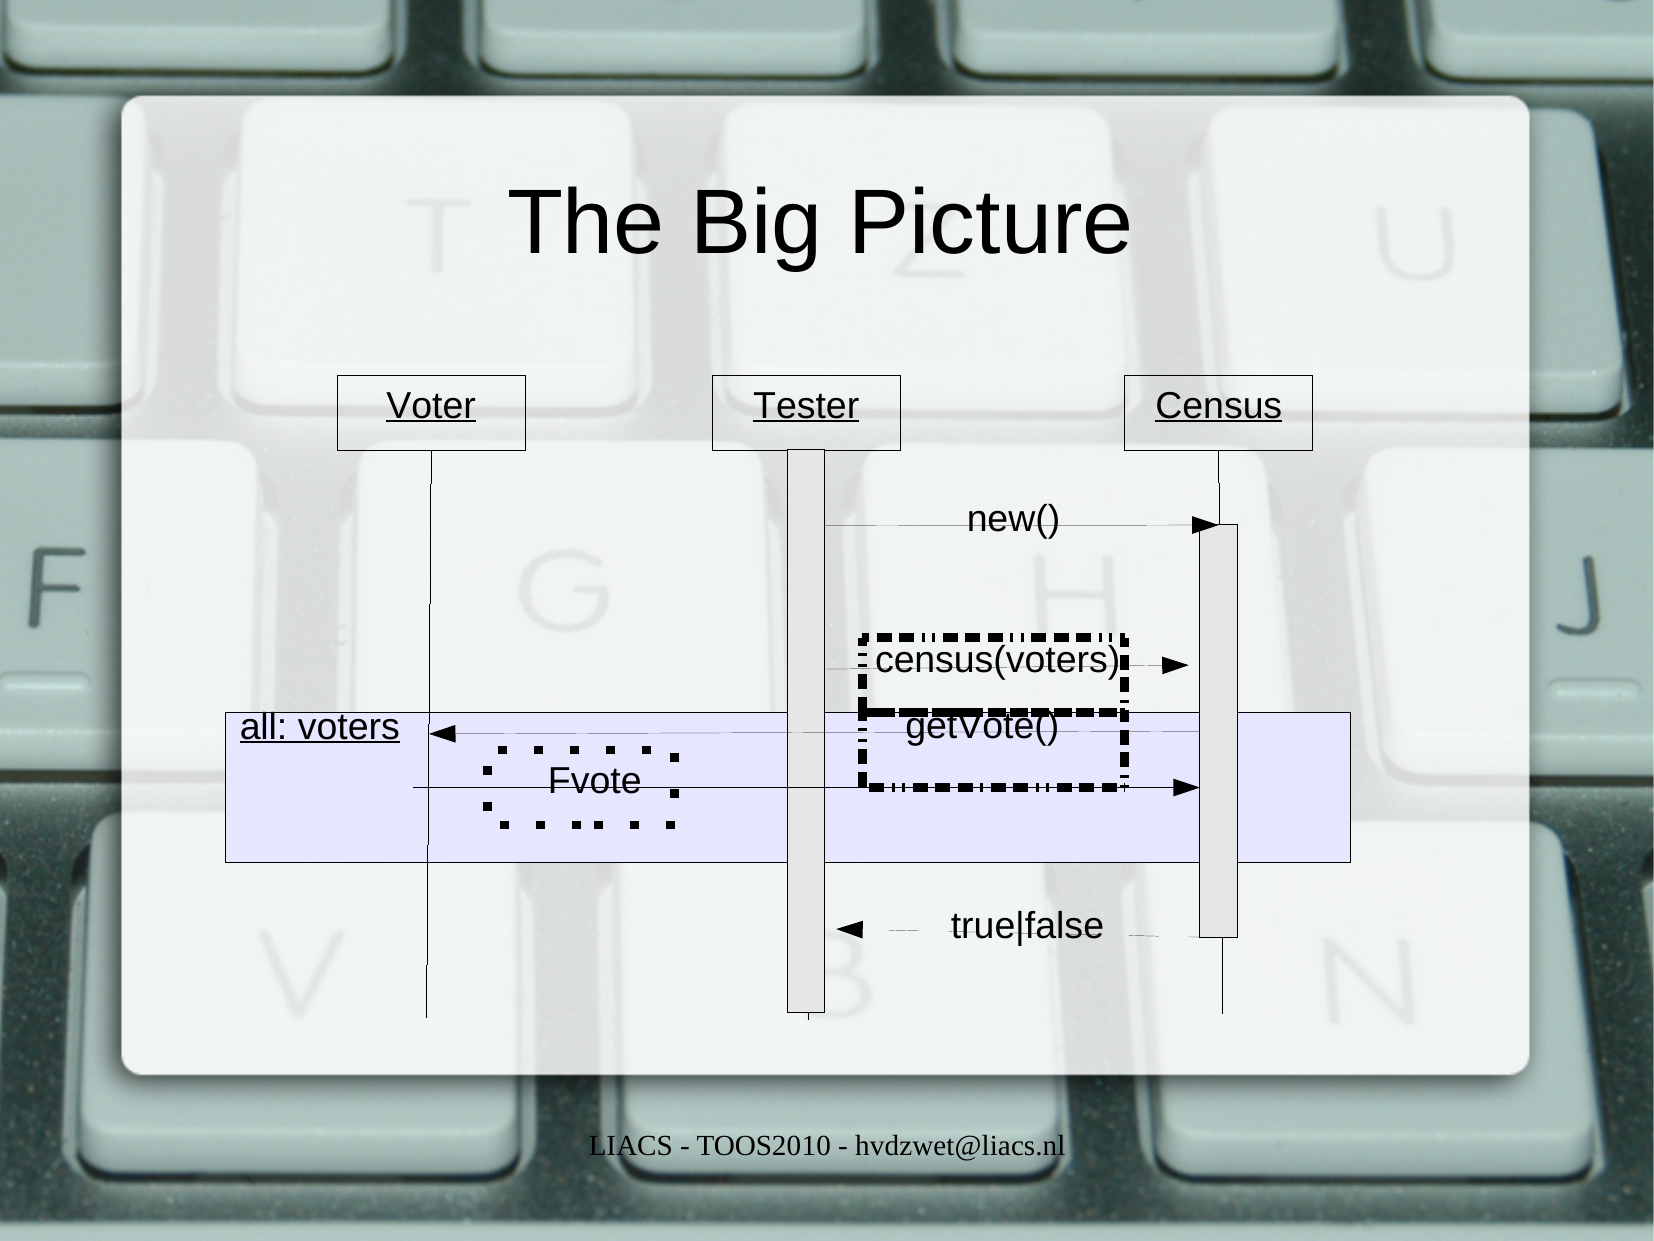

# The Big Picture
Voter
Tester
Census
all: voters
Fvote
LIACS - TOOS2010 - hvdzwet@liacs.nl